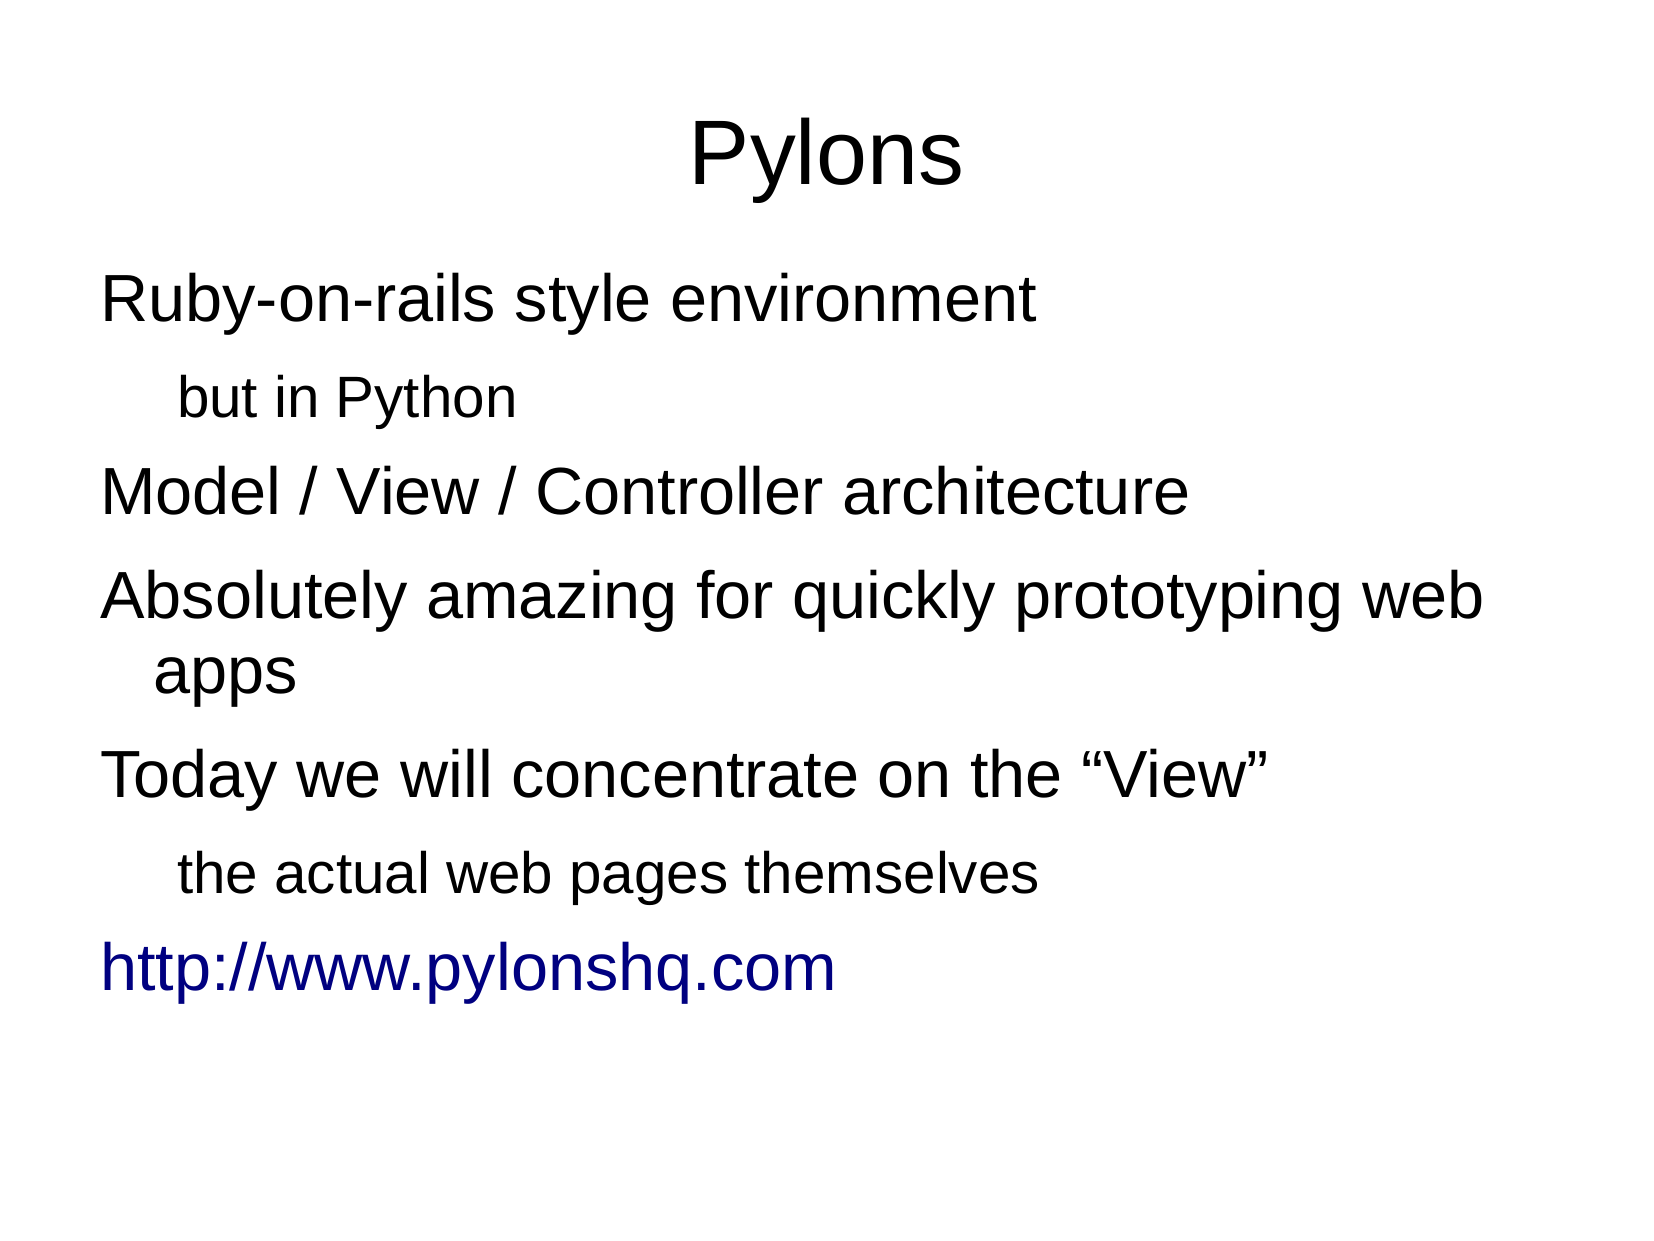

# Pylons
Ruby-on-rails style environment
but in Python
Model / View / Controller architecture
Absolutely amazing for quickly prototyping web apps
Today we will concentrate on the “View”
the actual web pages themselves
http://www.pylonshq.com